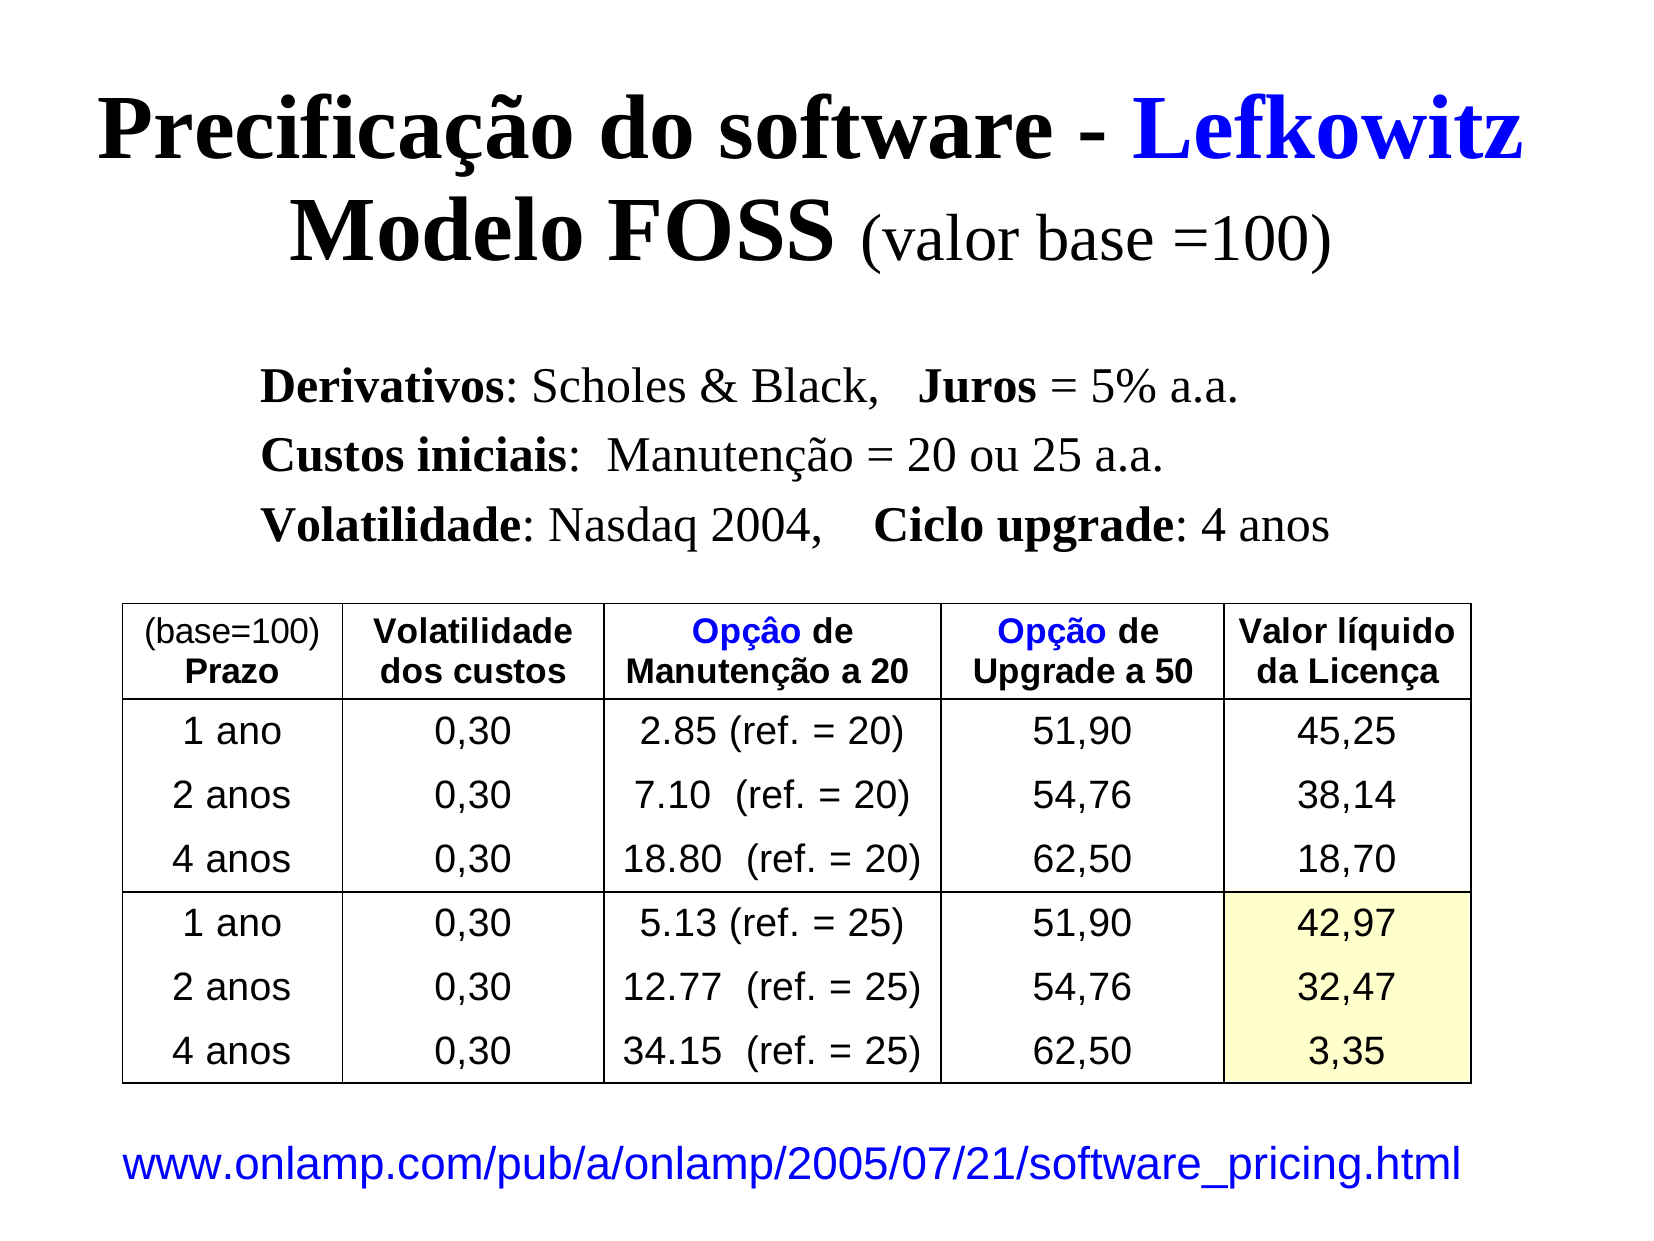

# Precificação do software - Lefkowitz Modelo FOSS (valor base =100)
Derivativos: Scholes & Black, Juros = 5% a.a.
Custos iniciais: Manutenção = 20 ou 25 a.a.
Volatilidade: Nasdaq 2004, Ciclo upgrade: 4 anos
www.onlamp.com/pub/a/onlamp/2005/07/21/software_pricing.html